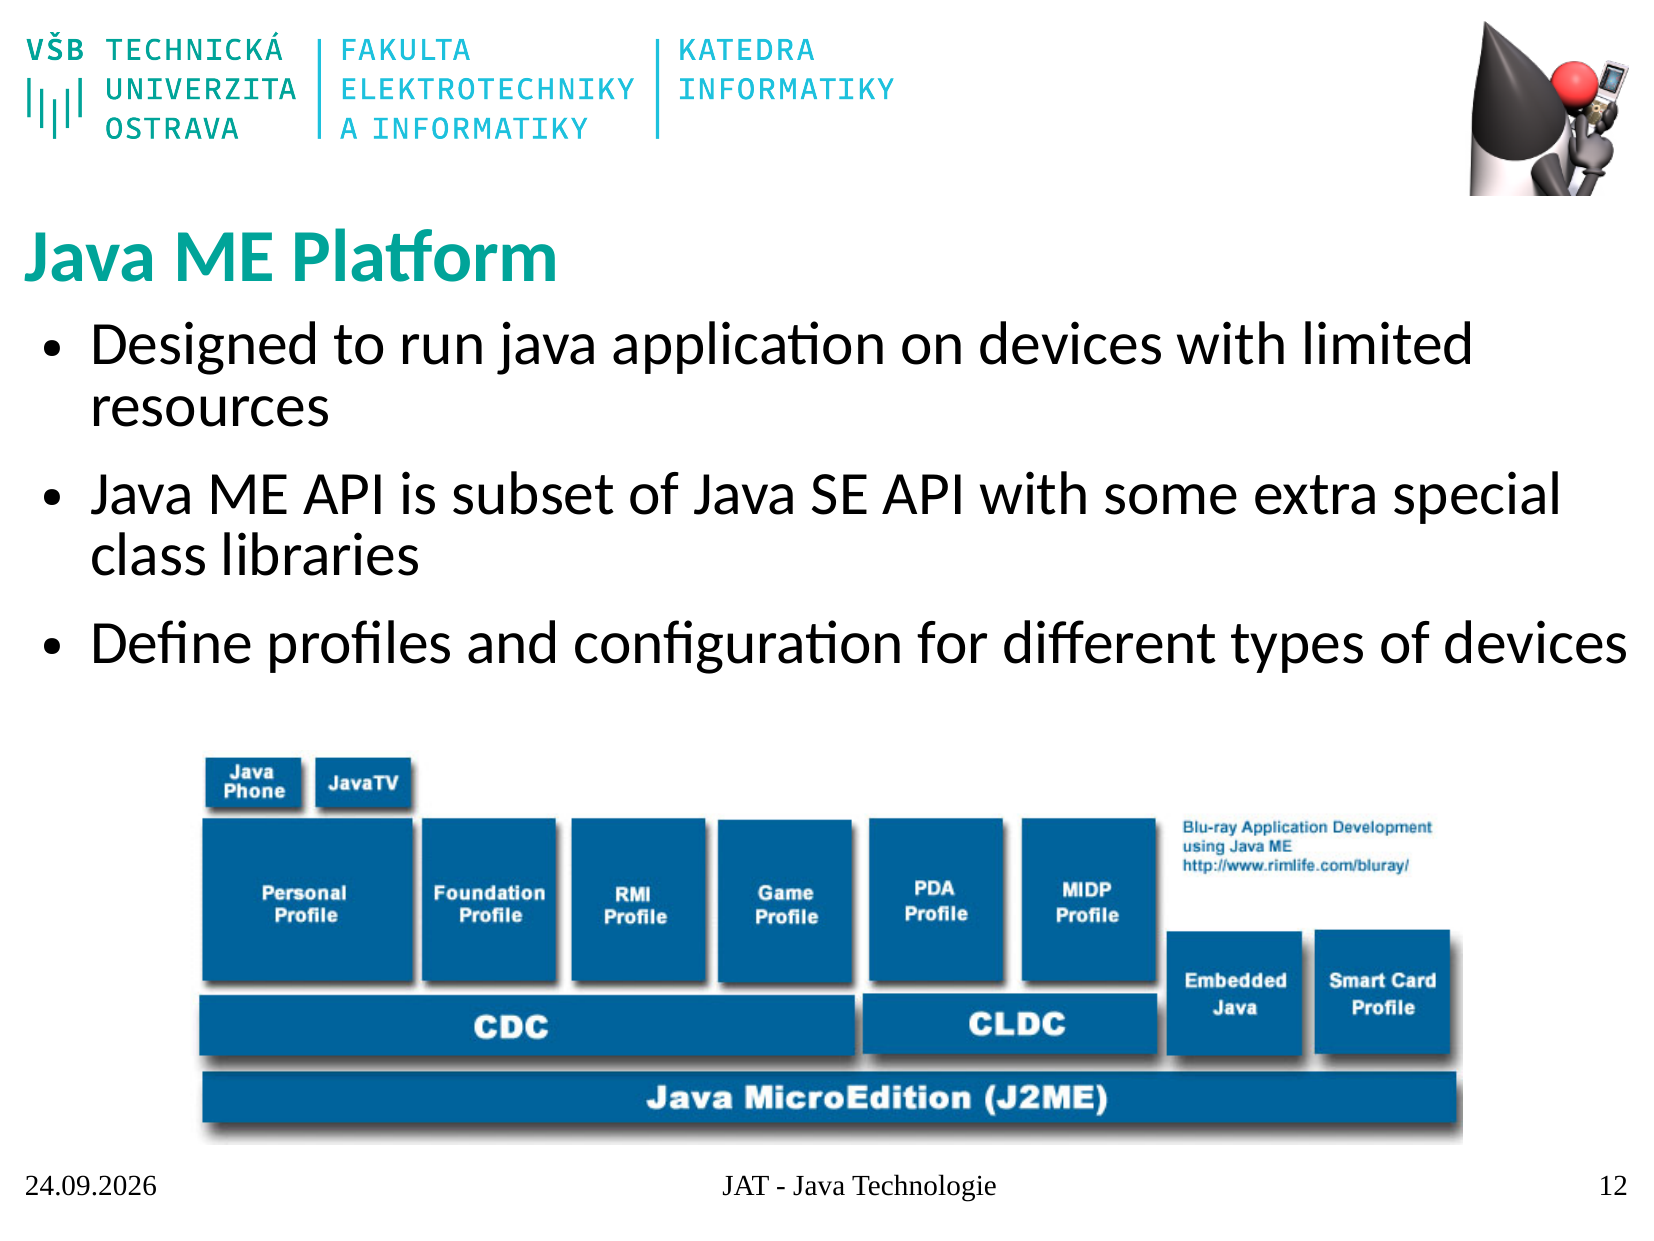

Java ME Platform
# Designed to run java application on devices with limited resources
Java ME API is subset of Java SE API with some extra special class libraries
Define profiles and configuration for different types of devices
JAT - Java Technologie
12